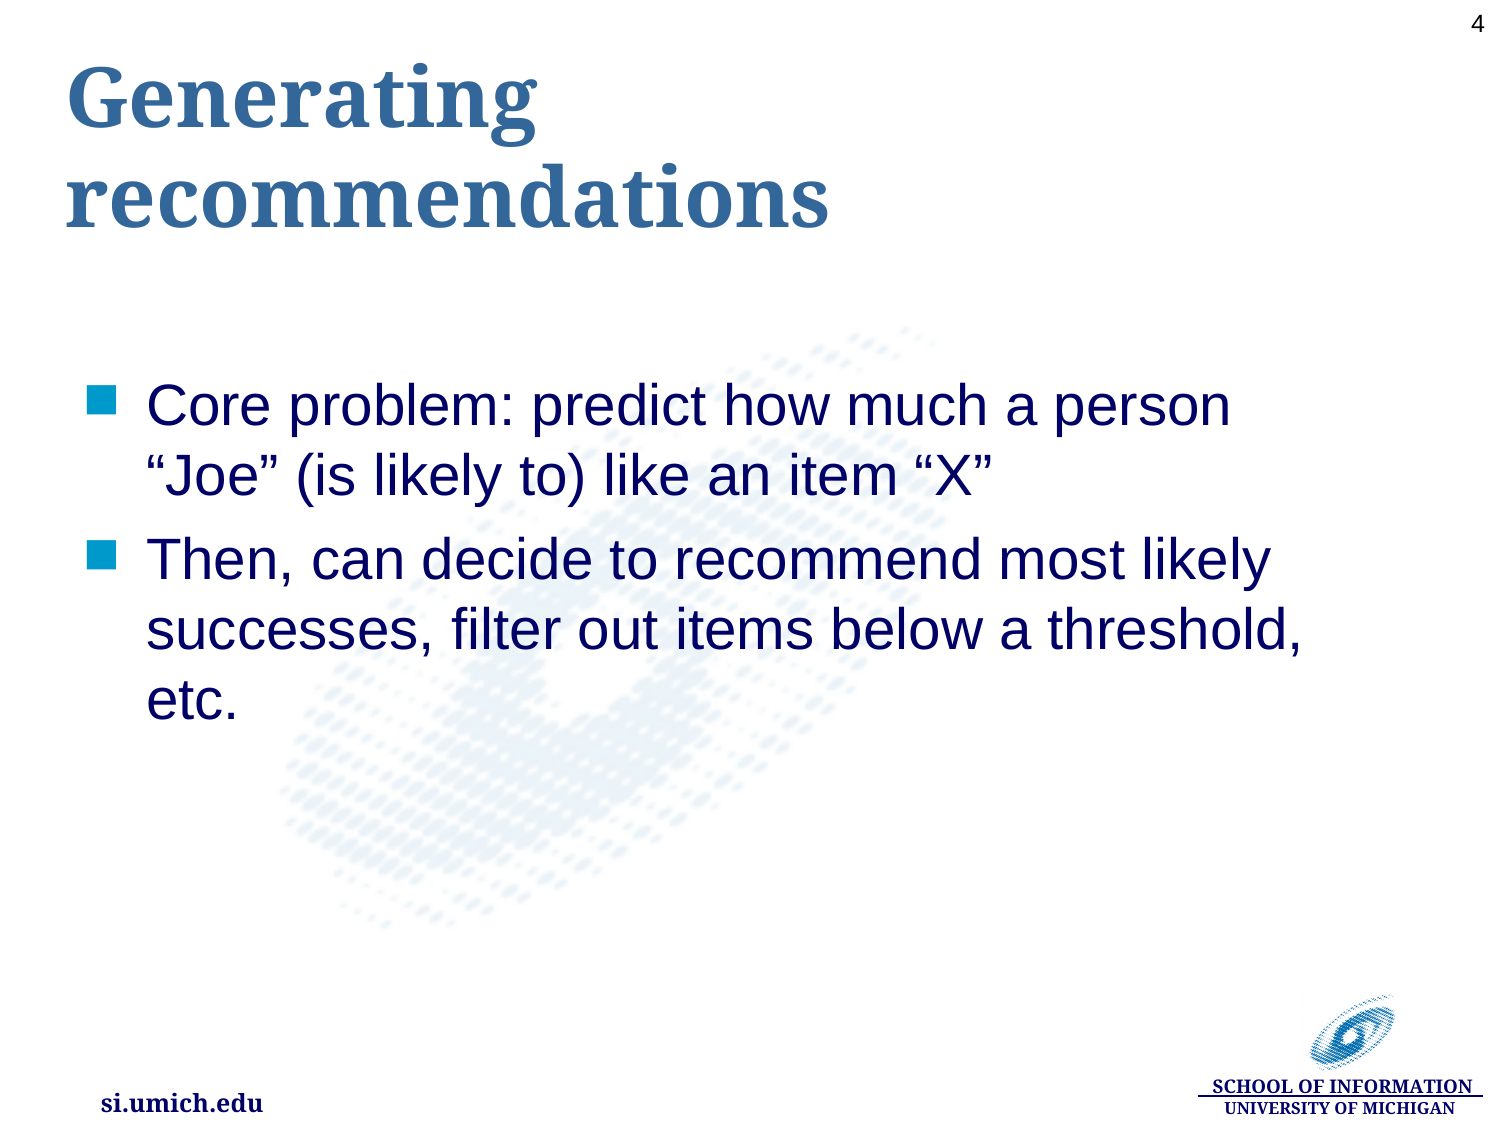

# Generating recommendations
Core problem: predict how much a person “Joe” (is likely to) like an item “X”
Then, can decide to recommend most likely successes, filter out items below a threshold, etc.